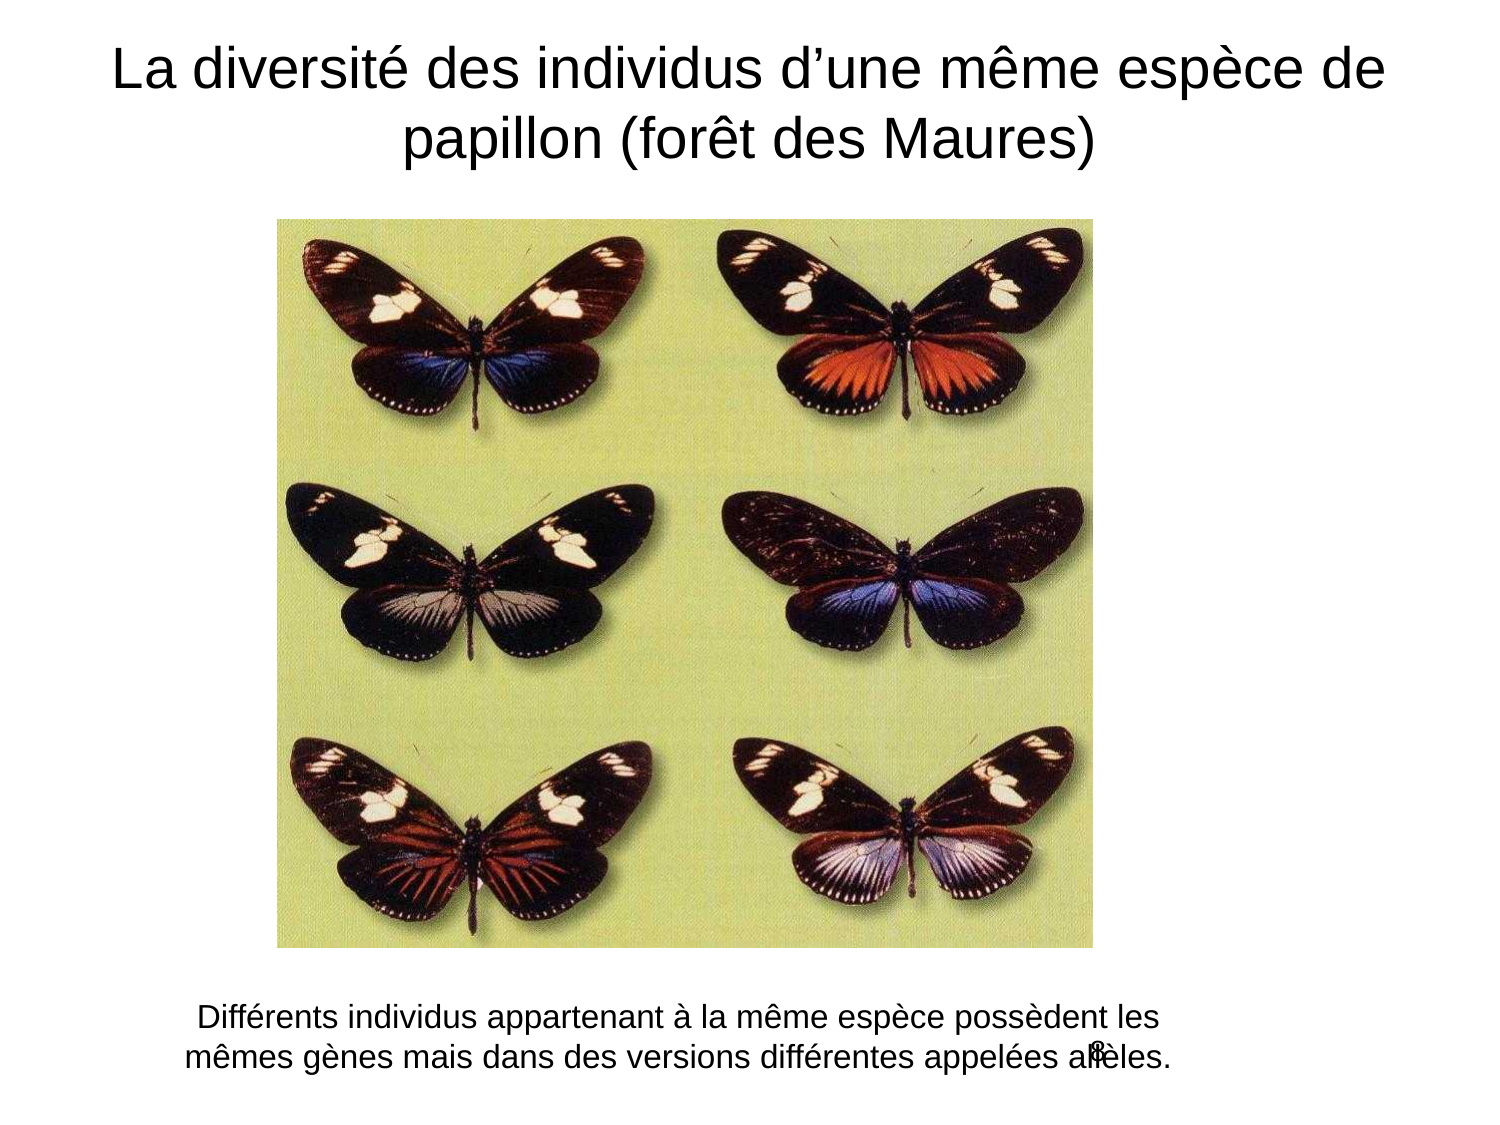

# La diversité des individus d’une même espèce de papillon (forêt des Maures)
Différents individus appartenant à la même espèce possèdent les mêmes gènes mais dans des versions différentes appelées allèles.